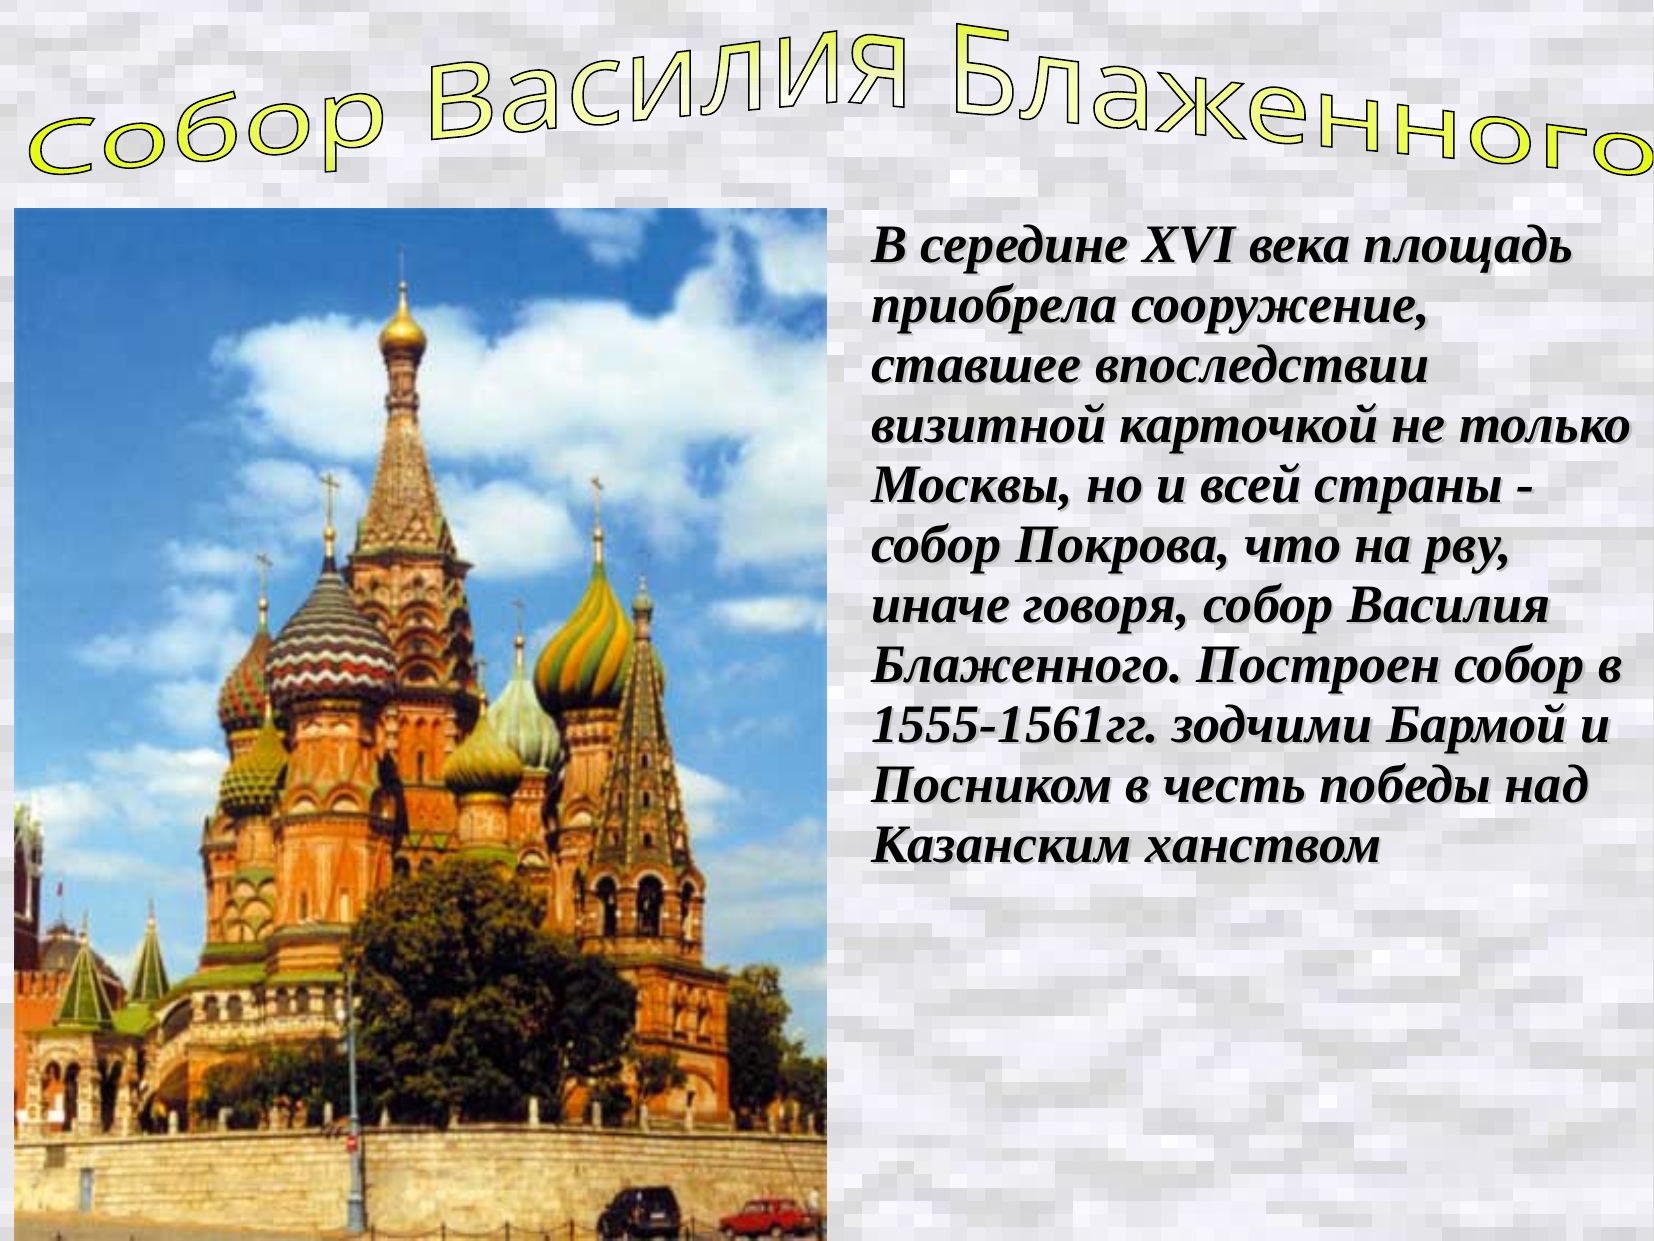

Собор Василия Блаженного
В середине XVI века площадь приобрела сооружение, ставшее впоследствии визитной карточкой не только Москвы, но и всей страны - собор Покрова, что на рву, иначе говоря, собор Василия Блаженного. Построен собор в 1555-1561гг. зодчими Бармой и Посником в честь победы над Казанским ханством